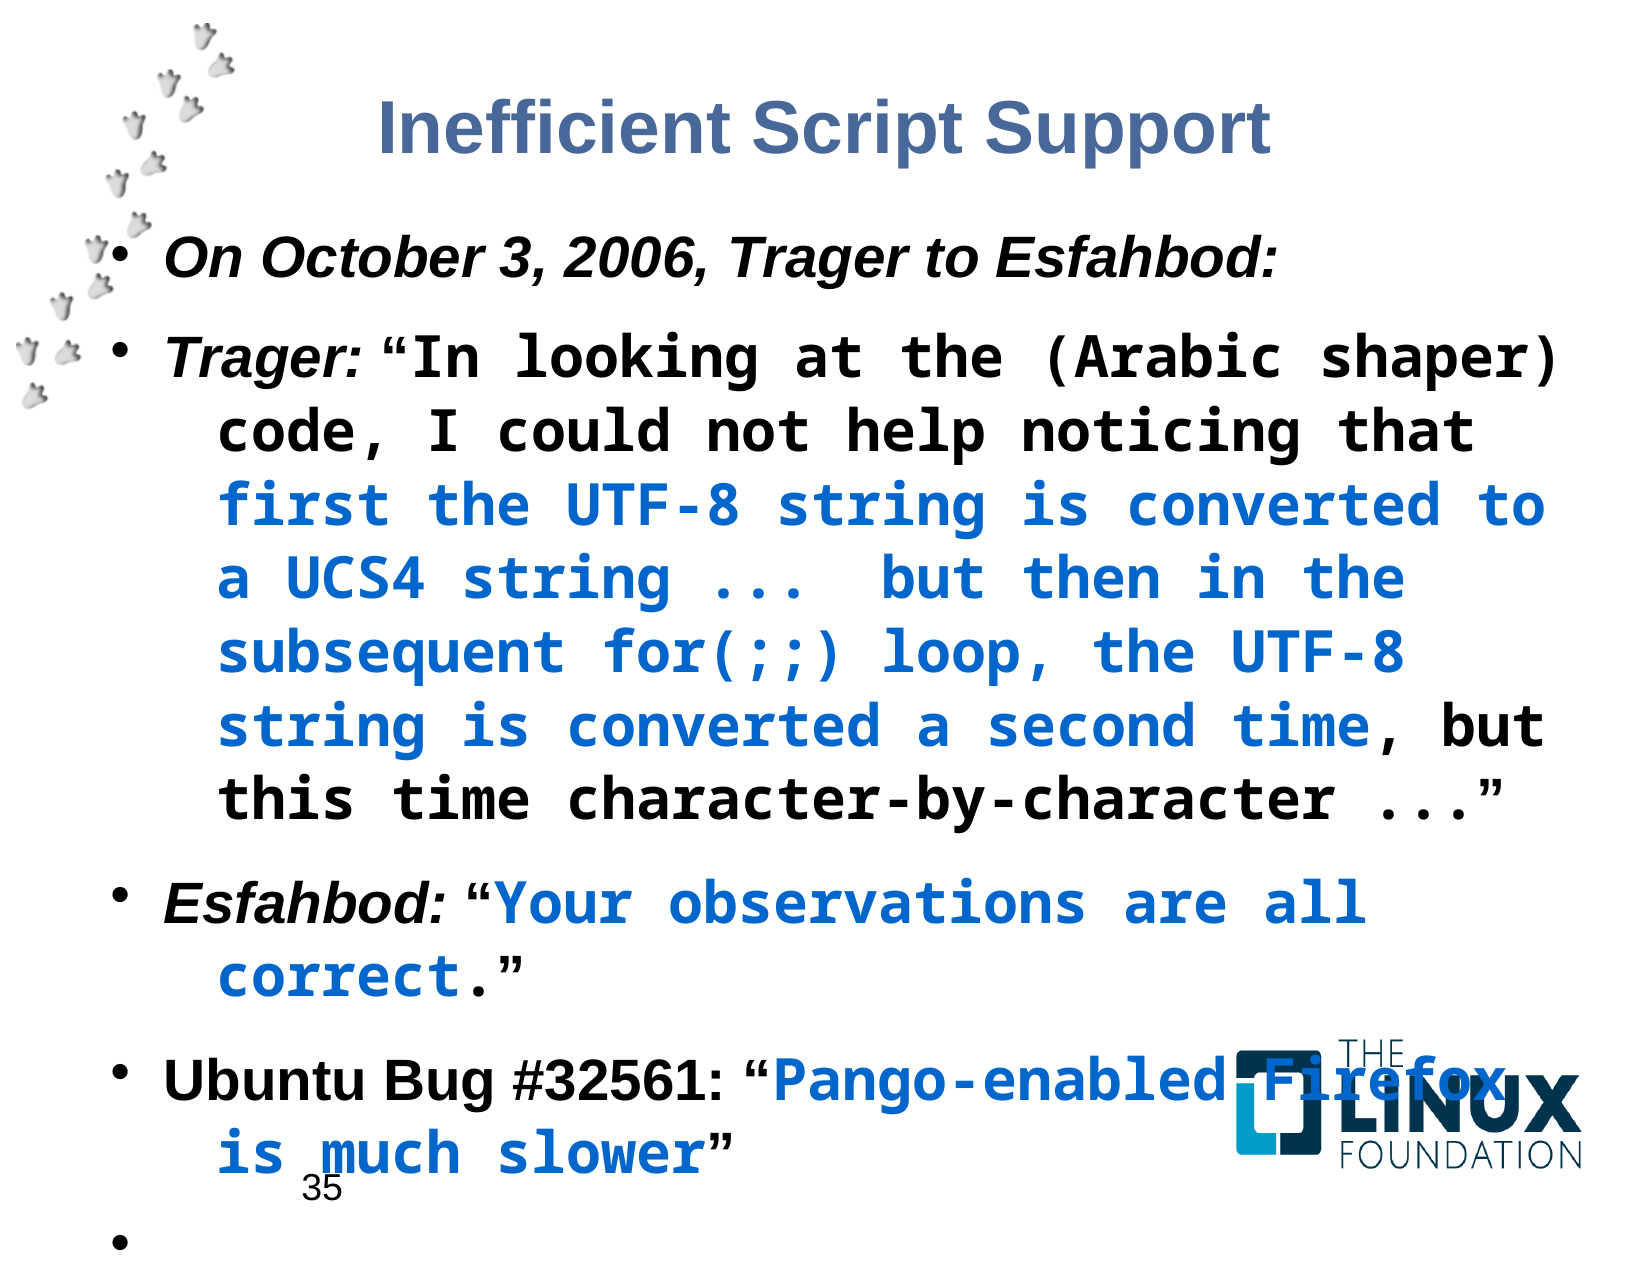

# Inefficient Script Support
On October 3, 2006, Trager to Esfahbod:
Trager: “In looking at the (Arabic shaper) code, I could not help noticing that first the UTF-8 string is converted to a UCS4 string ... but then in the subsequent for(;;) loop, the UTF-8 string is converted a second time, but this time character-by-character ...”
Esfahbod: “Your observations are all correct.”
Ubuntu Bug #32561: “Pango-enabled Firefox is much slower”